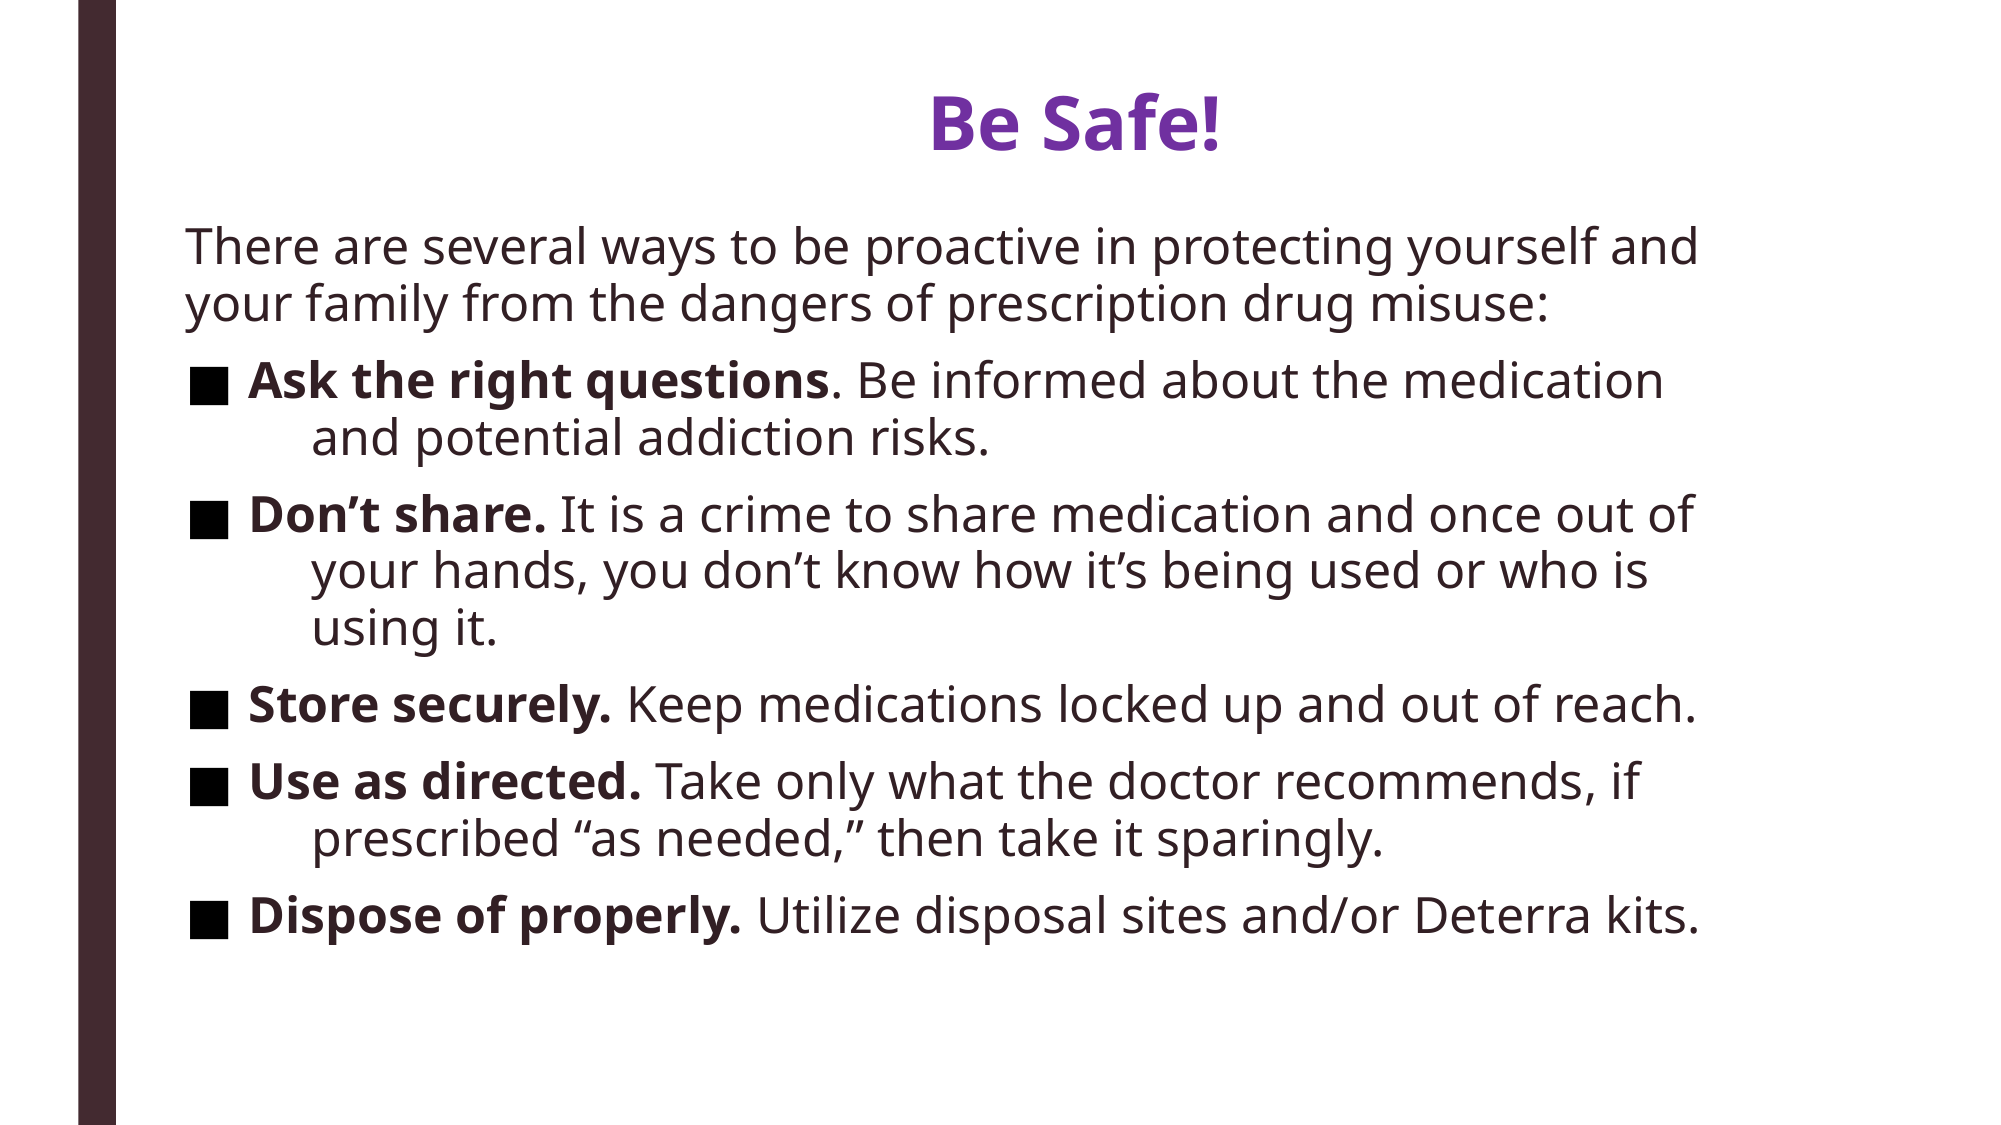

# Be Safe!
There are several ways to be proactive in protecting yourself and your family from the dangers of prescription drug misuse:
Ask the right questions. Be informed about the medication and potential addiction risks.
Don’t share. It is a crime to share medication and once out of your hands, you don’t know how it’s being used or who is using it.
Store securely. Keep medications locked up and out of reach.
Use as directed. Take only what the doctor recommends, if prescribed “as needed,” then take it sparingly.
Dispose of properly. Utilize disposal sites and/or Deterra kits.